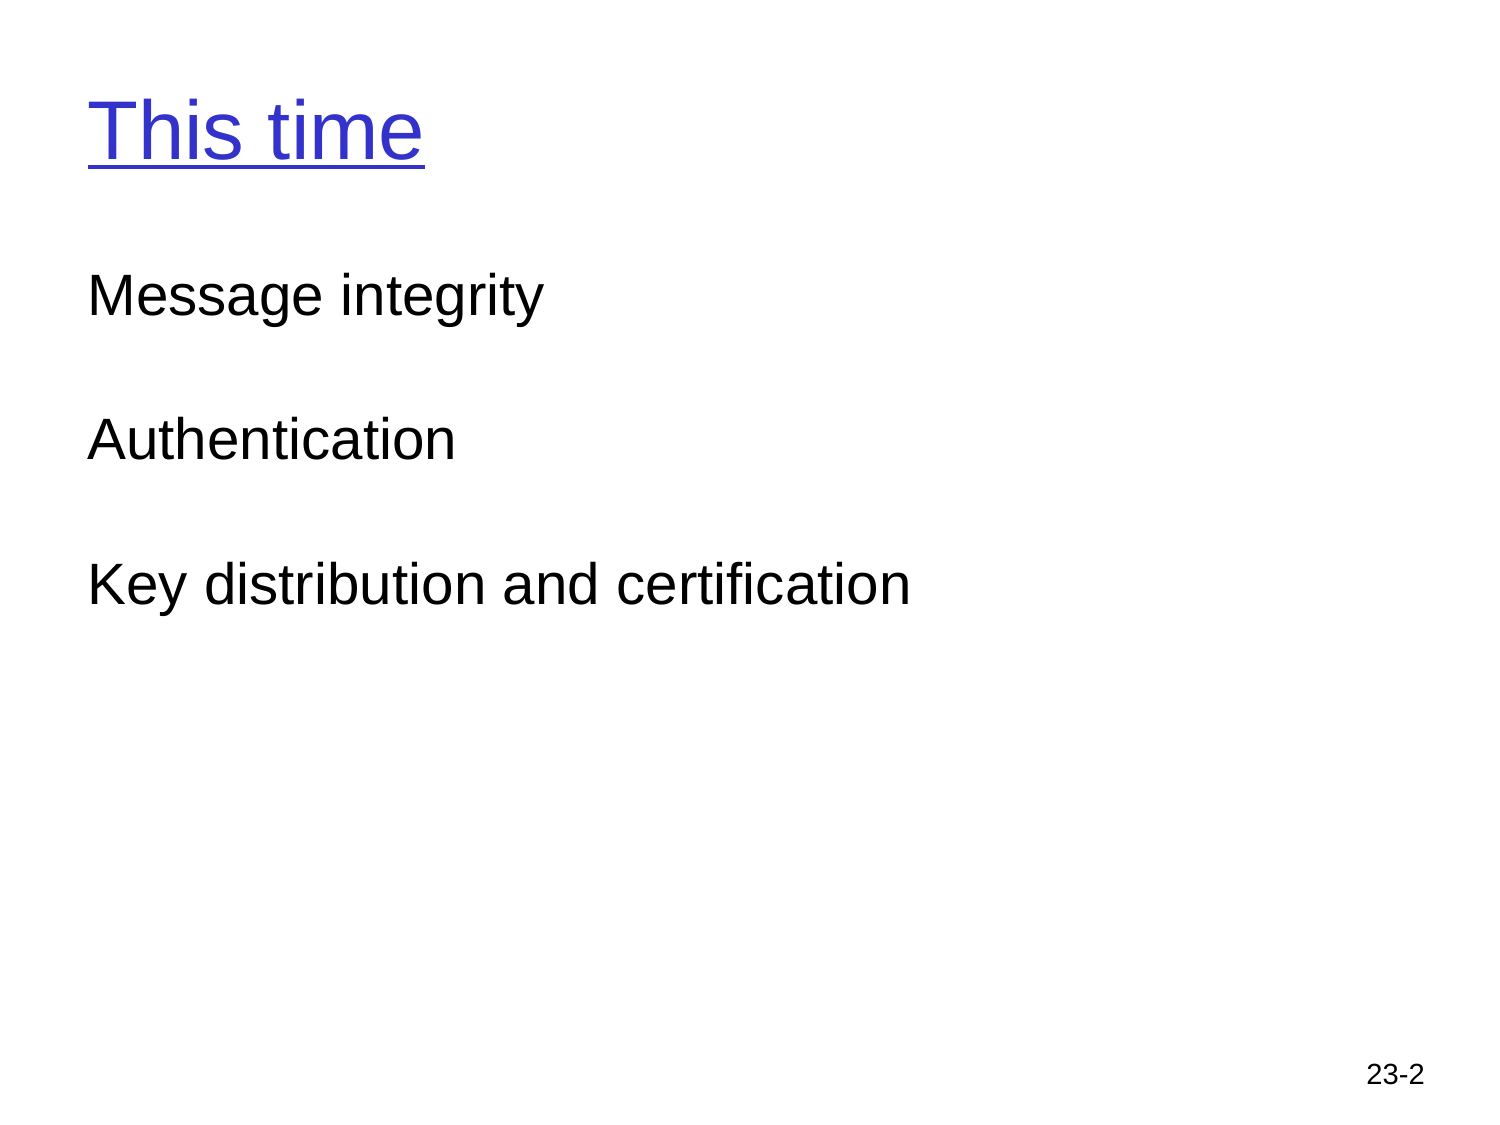

# This time
Message integrity
Authentication
Key distribution and certification
2